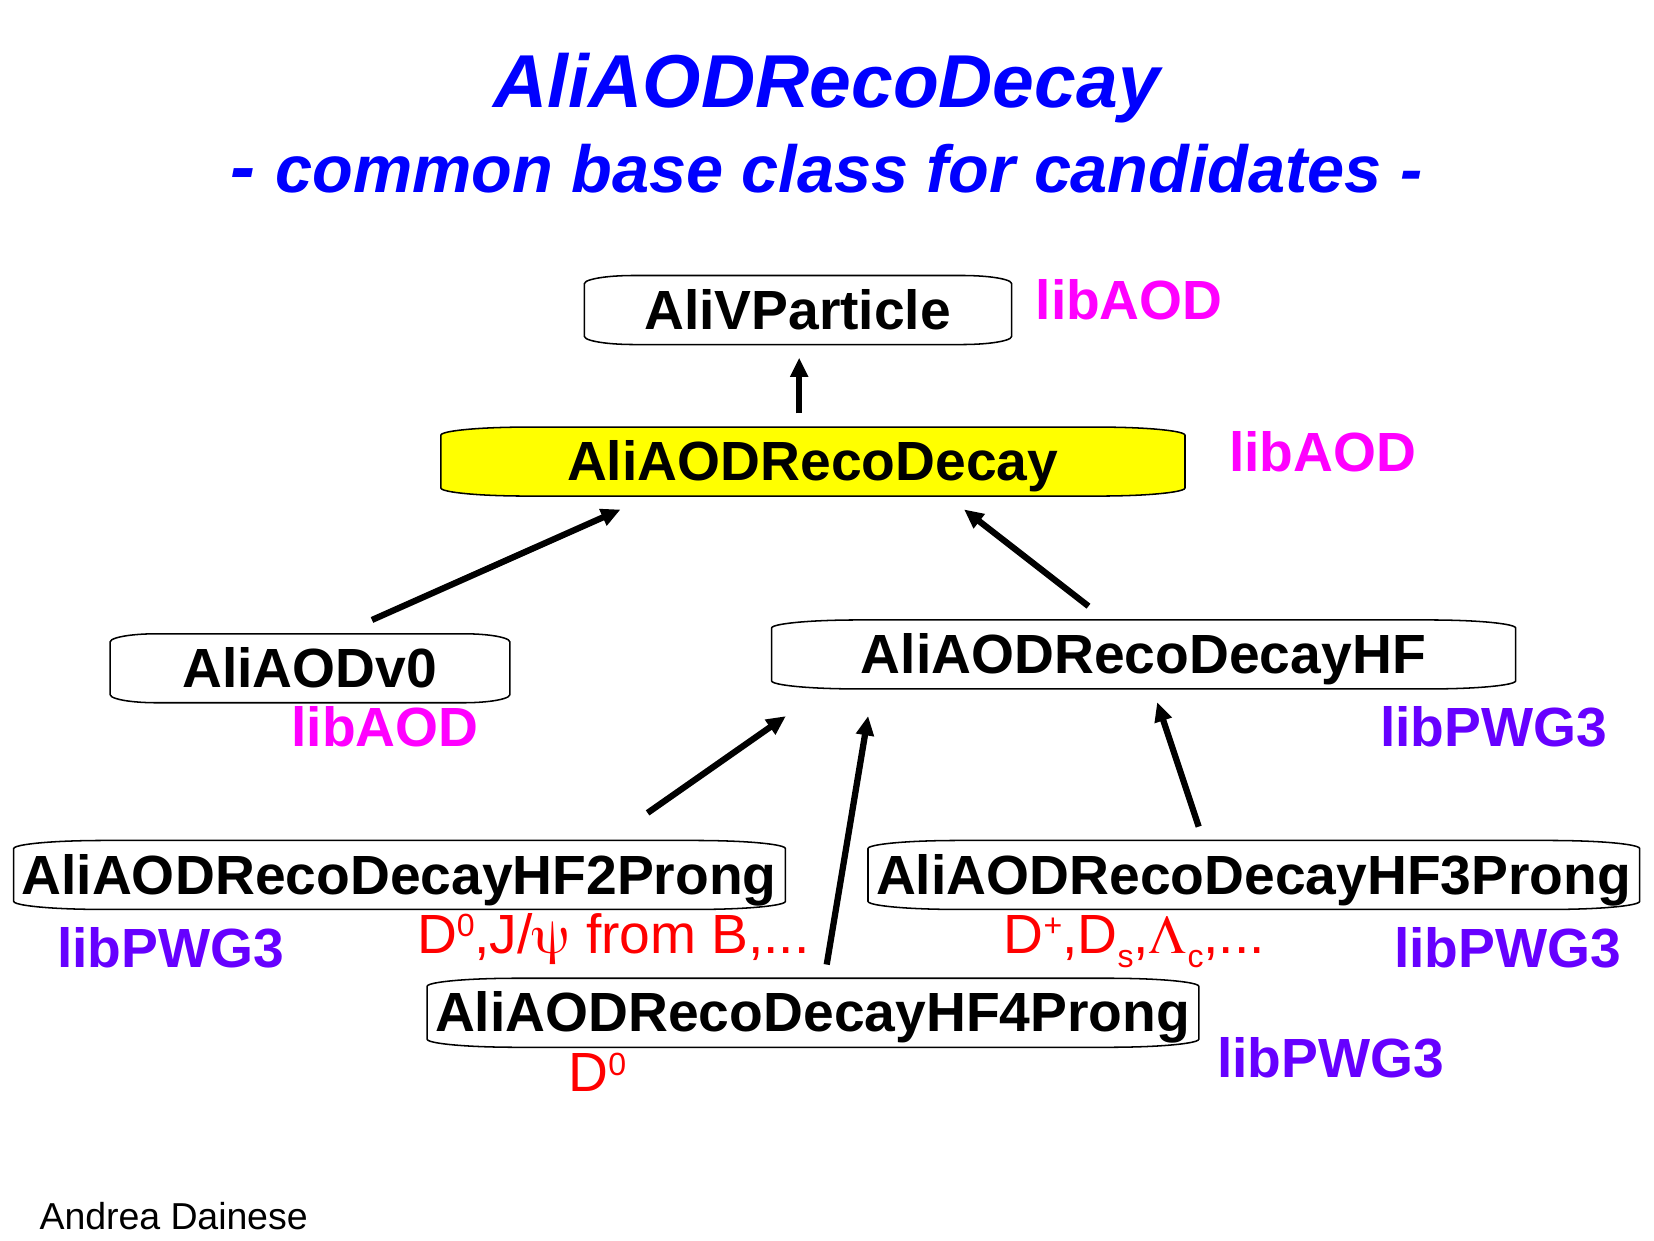

# AliAODRecoDecay - common base class for candidates -
libAOD
AliVParticle
libAOD
AliAODRecoDecay
AliAODRecoDecayHF
AliAODv0
libAOD
libPWG3
AliAODRecoDecayHF2Prong
AliAODRecoDecayHF3Prong
D0,J/ from B,...
D+,Ds,c,...
libPWG3
libPWG3
AliAODRecoDecayHF4Prong
libPWG3
D0
Andrea Dainese